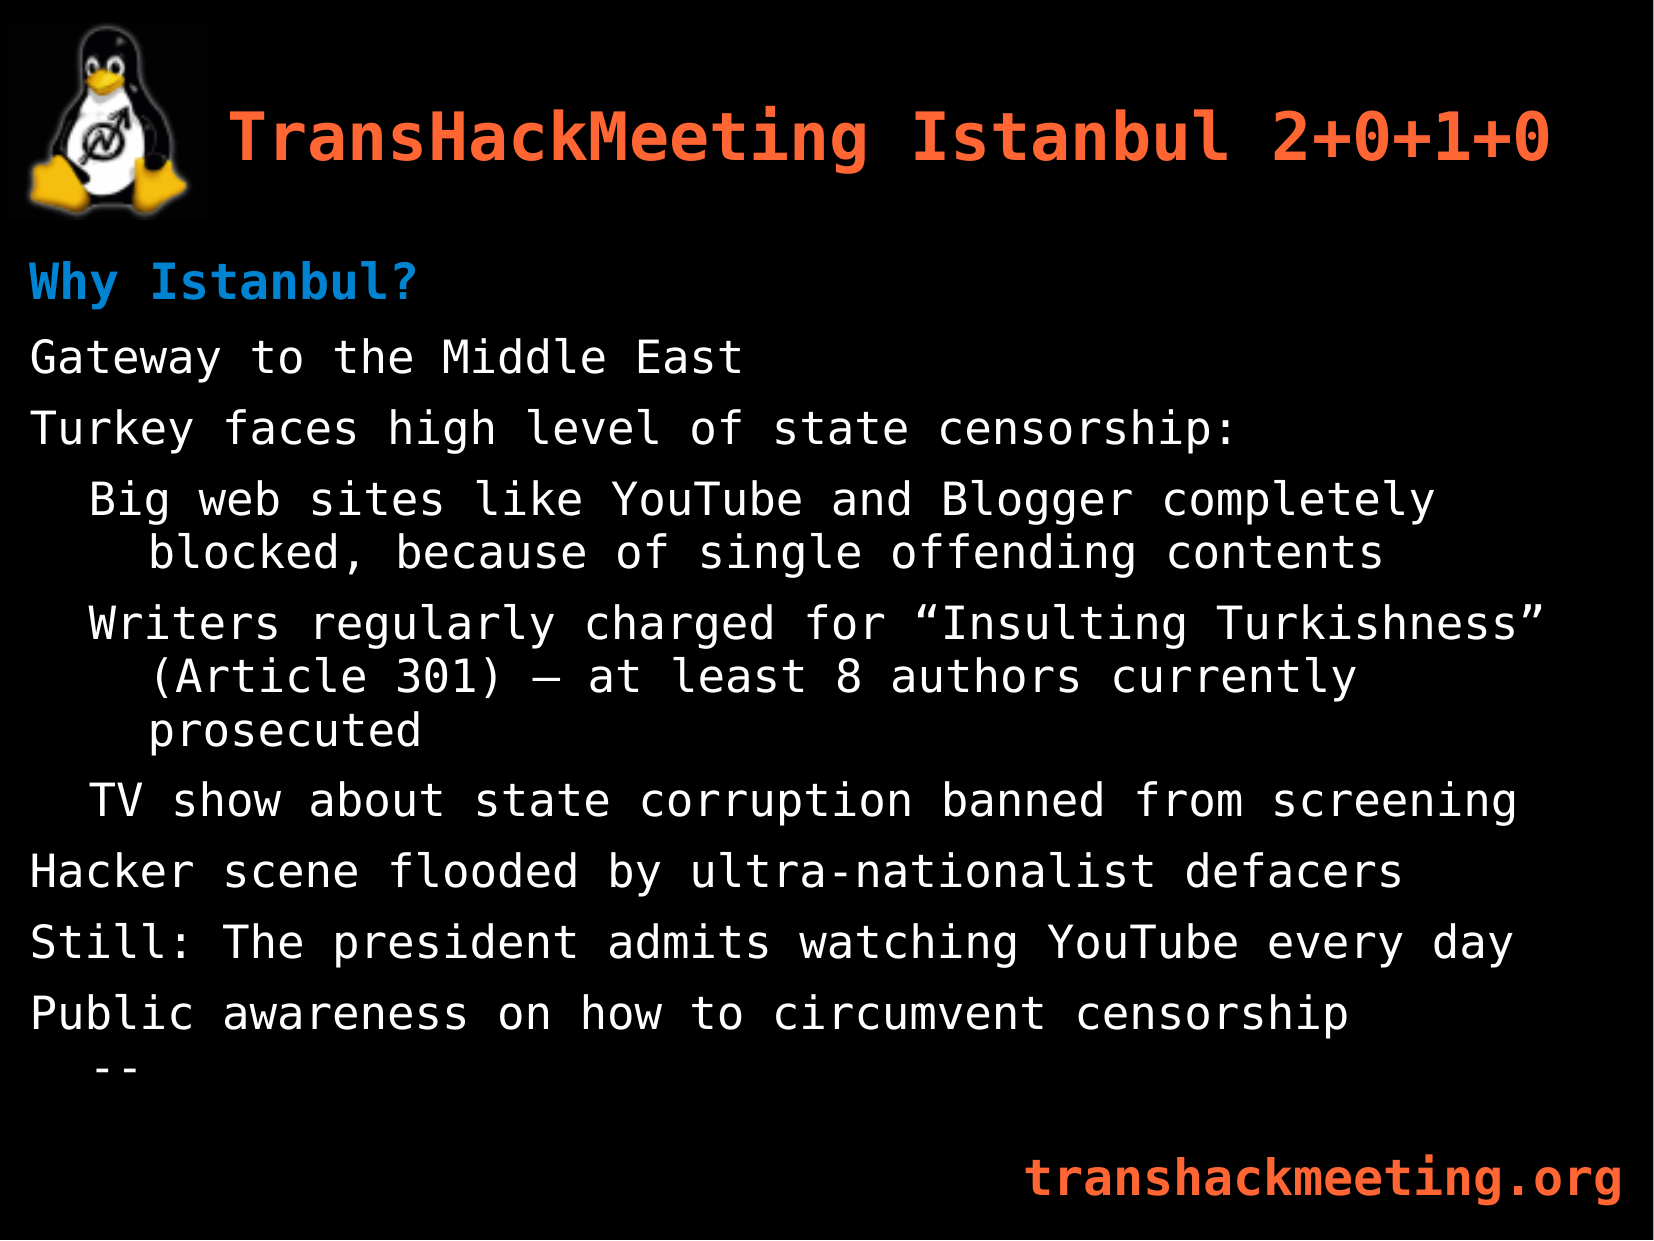

# Why Istanbul?
Gateway to the Middle East
Turkey faces high level of state censorship:
Big web sites like YouTube and Blogger completely blocked, because of single offending contents
Writers regularly charged for “Insulting Turkishness” (Article 301) – at least 8 authors currently prosecuted
TV show about state corruption banned from screening
Hacker scene flooded by ultra-nationalist defacers
Still: The president admits watching YouTube every day
Public awareness on how to circumvent censorship
--